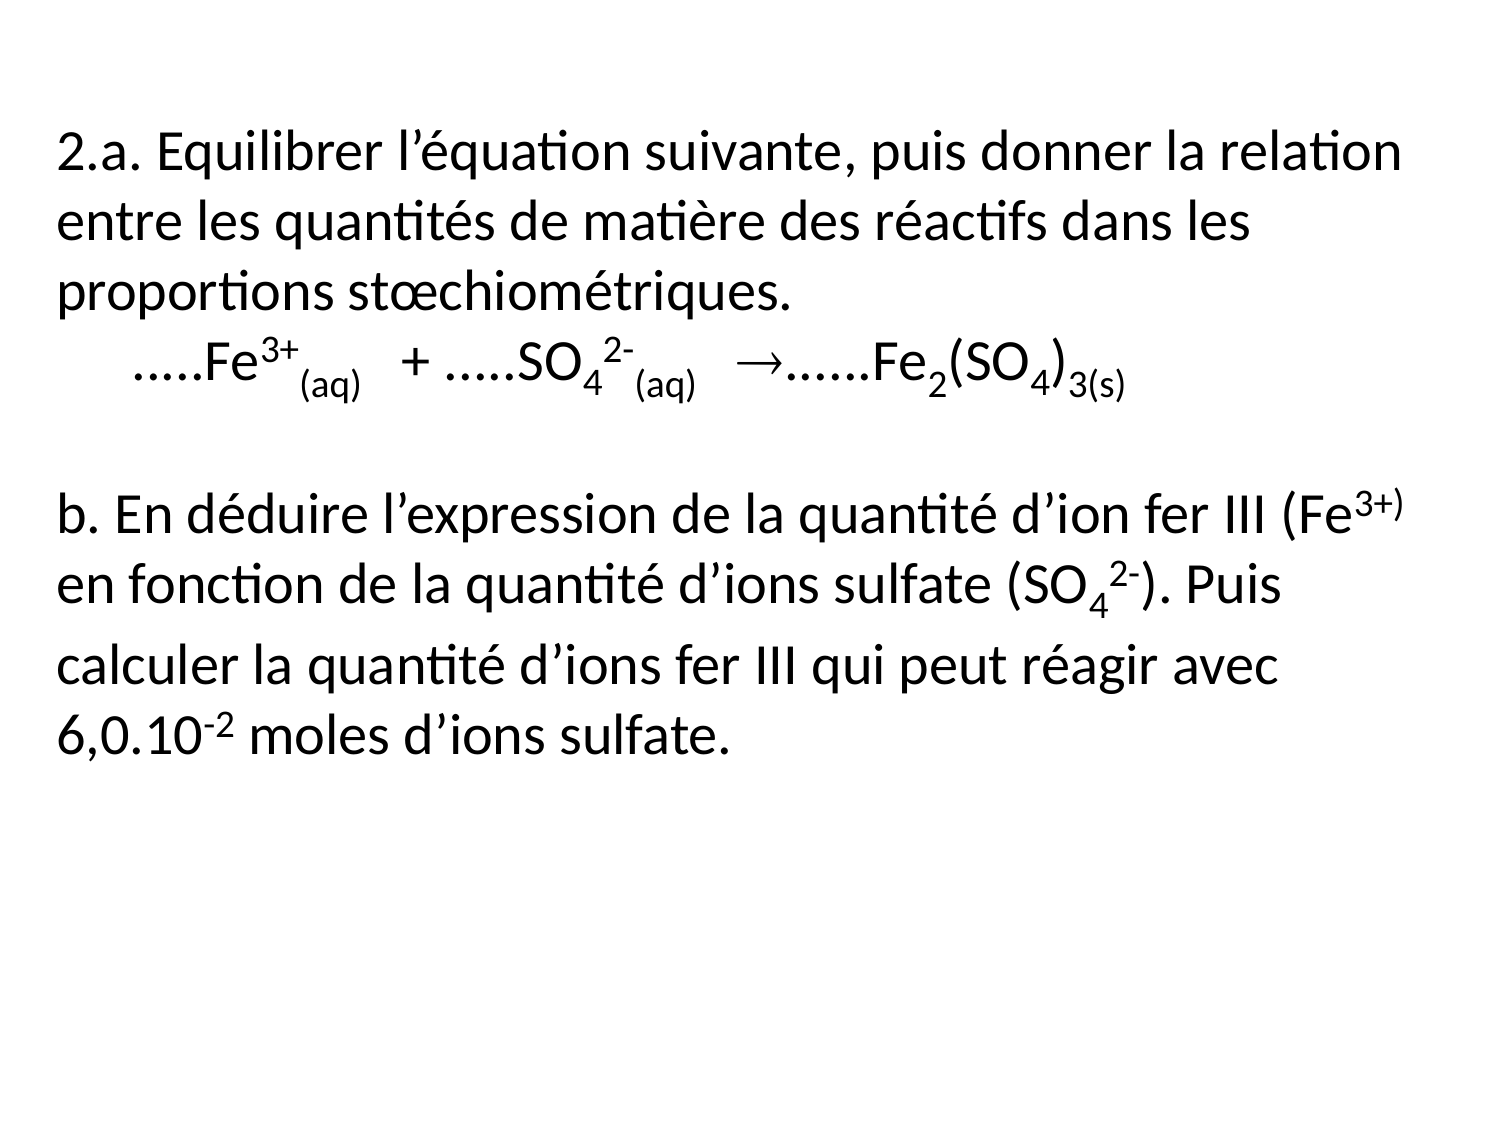

2.a. Equilibrer l’équation suivante, puis donner la relation entre les quantités de matière des réactifs dans les proportions stœchiométriques.
	.....Fe3+(aq) + .....SO42-(aq) ......Fe2(SO4)3(s)
b. En déduire l’expression de la quantité d’ion fer III (Fe3+) en fonction de la quantité d’ions sulfate (SO42-). Puis calculer la quantité d’ions fer III qui peut réagir avec 6,0.10-2 moles d’ions sulfate.